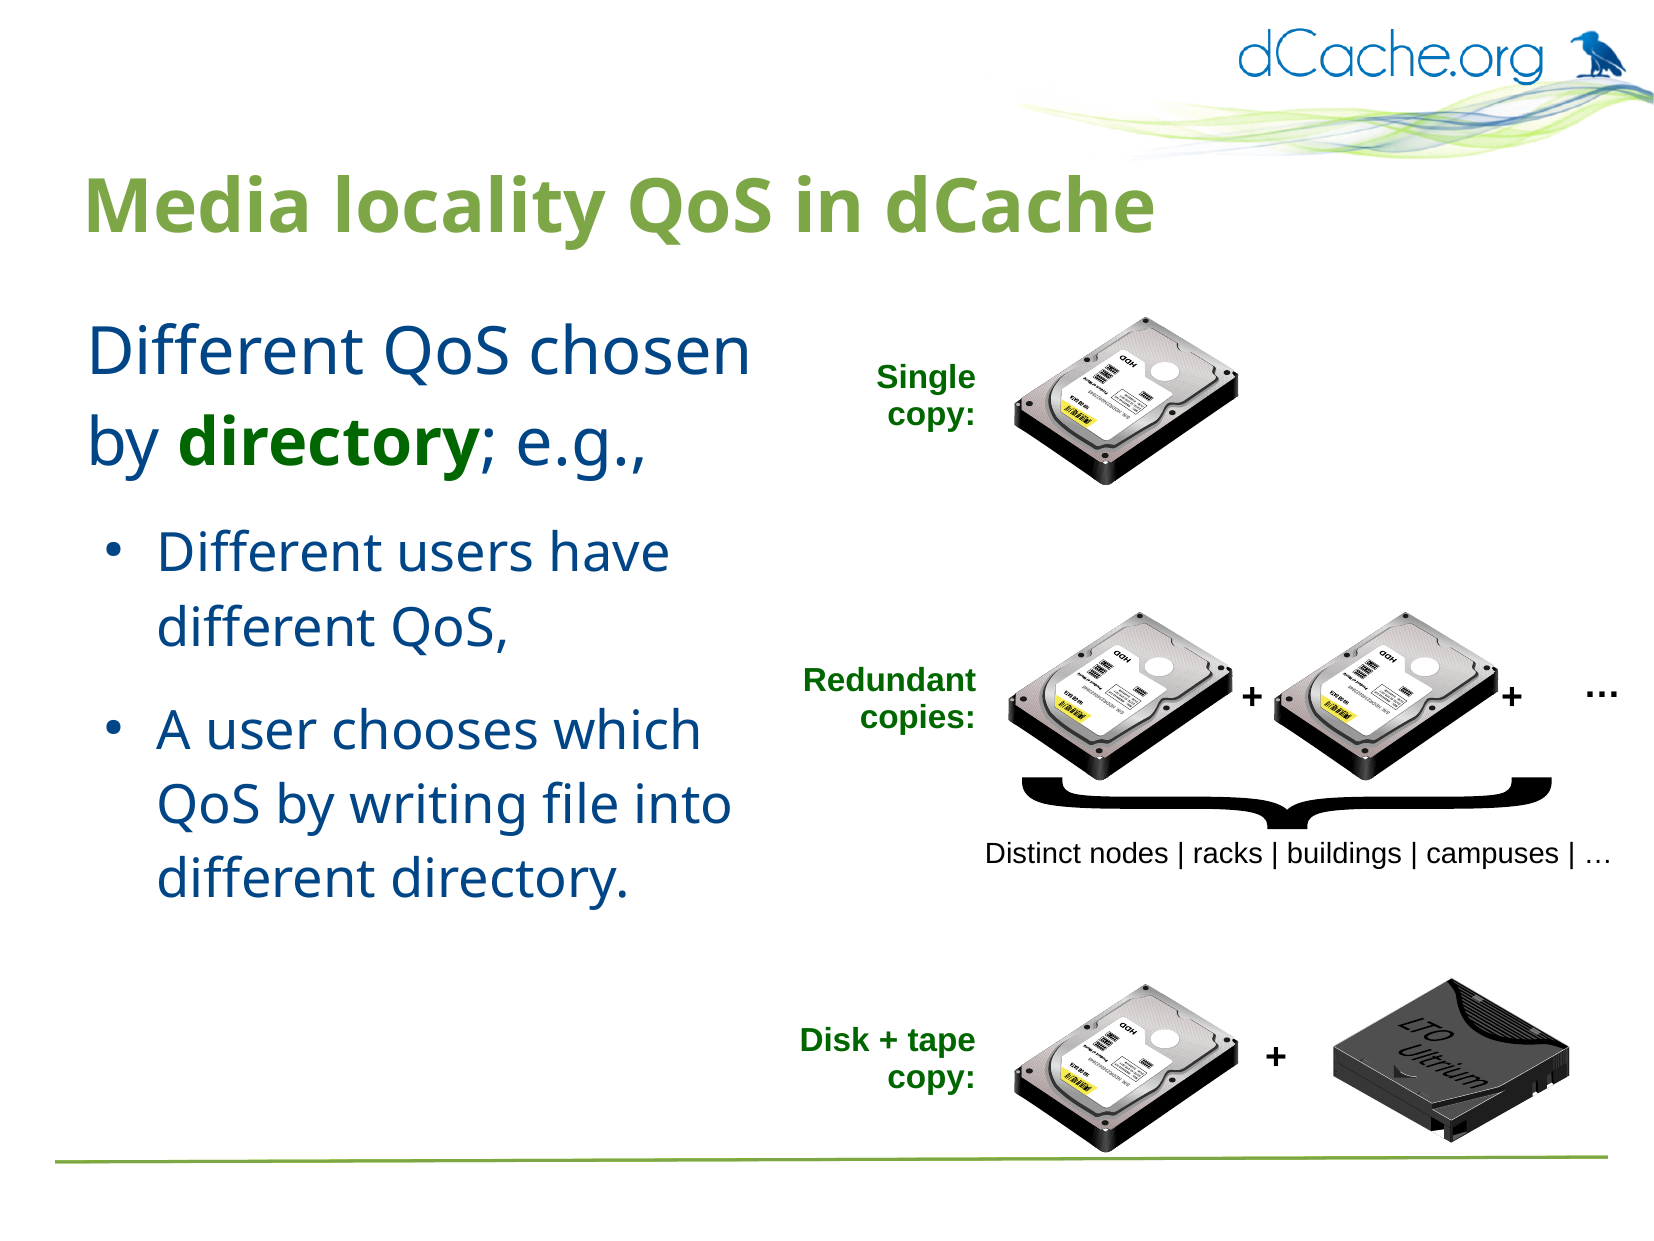

# Media locality QoS in dCache
Different QoS chosen by directory; e.g.,
Different users have different QoS,
A user chooses which QoS by writing file into different directory.
Single
copy:
Redundant
copies:
…
+
+
Distinct nodes | racks | buildings | campuses | …
Disk + tape
copy:
+